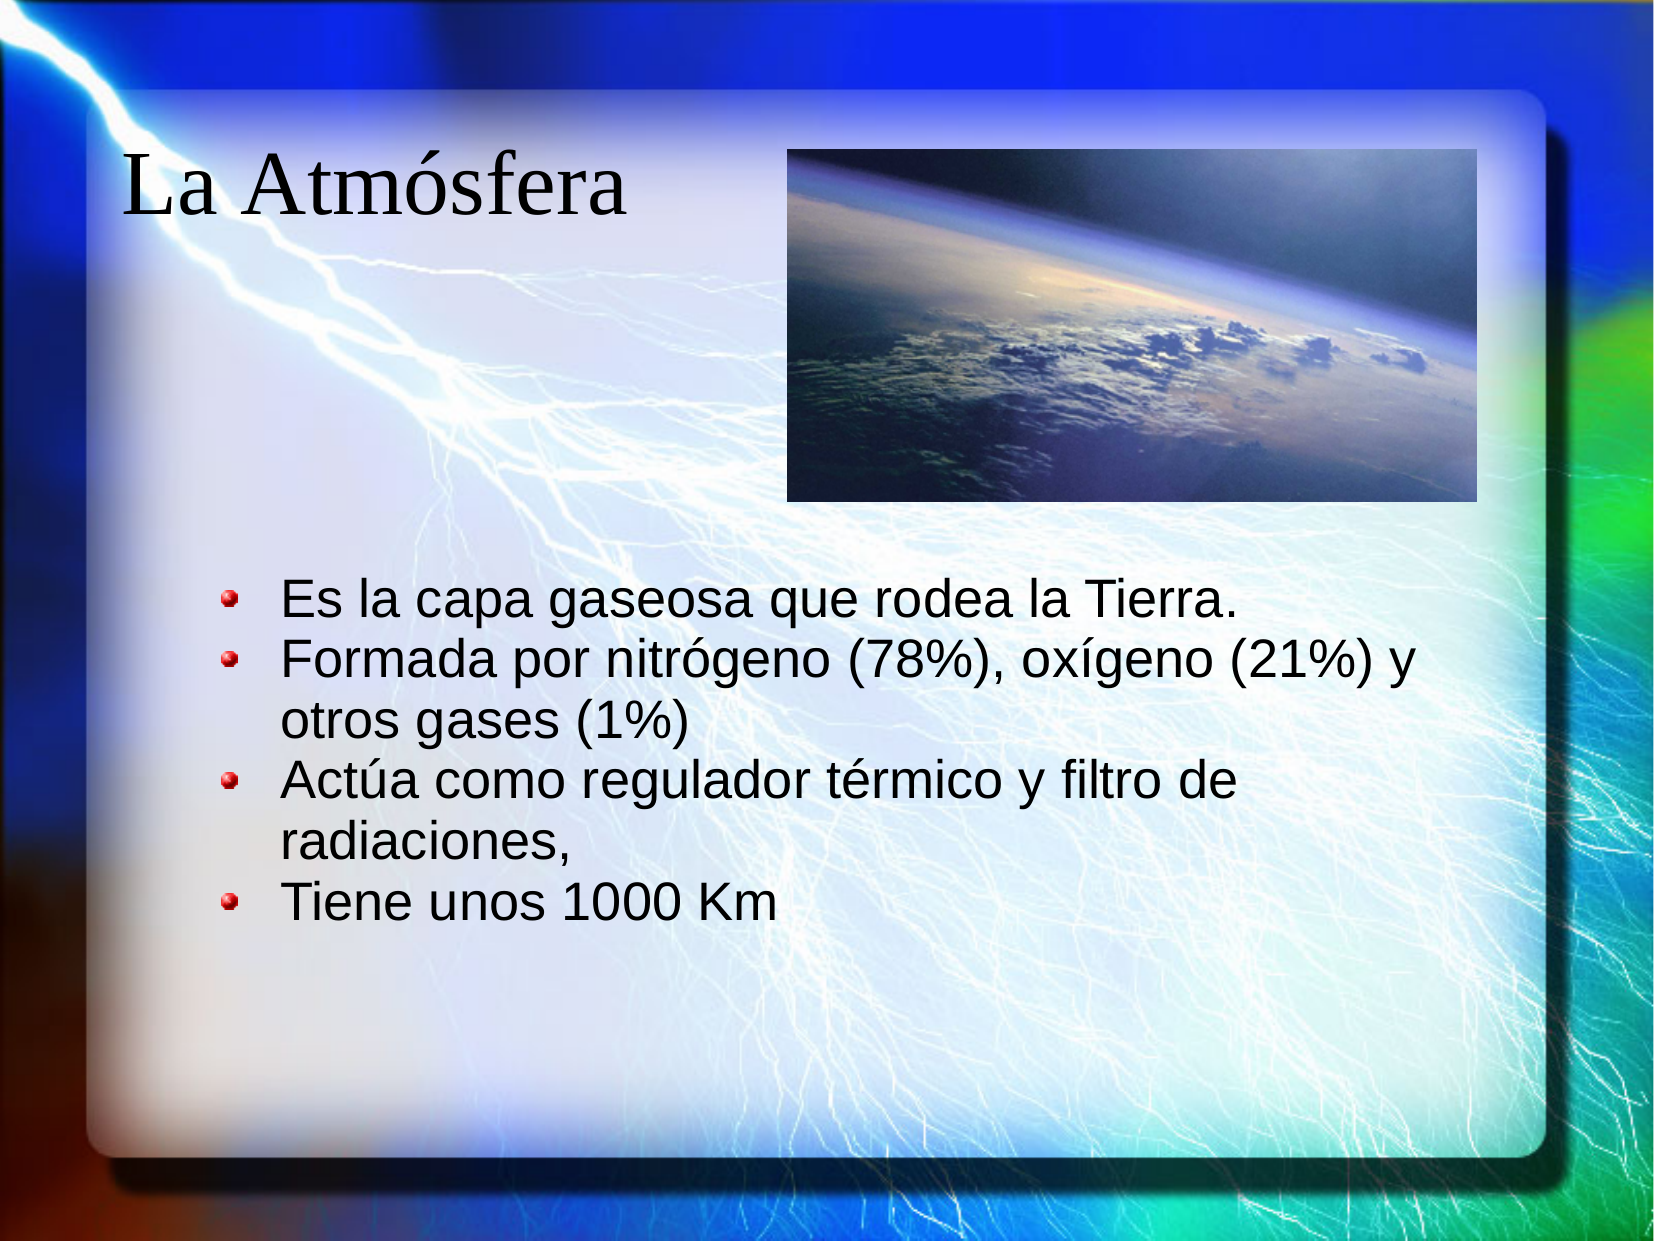

# La Atmósfera
Es la capa gaseosa que rodea la Tierra.
Formada por nitrógeno (78%), oxígeno (21%) y otros gases (1%)
Actúa como regulador térmico y filtro de radiaciones,
Tiene unos 1000 Km